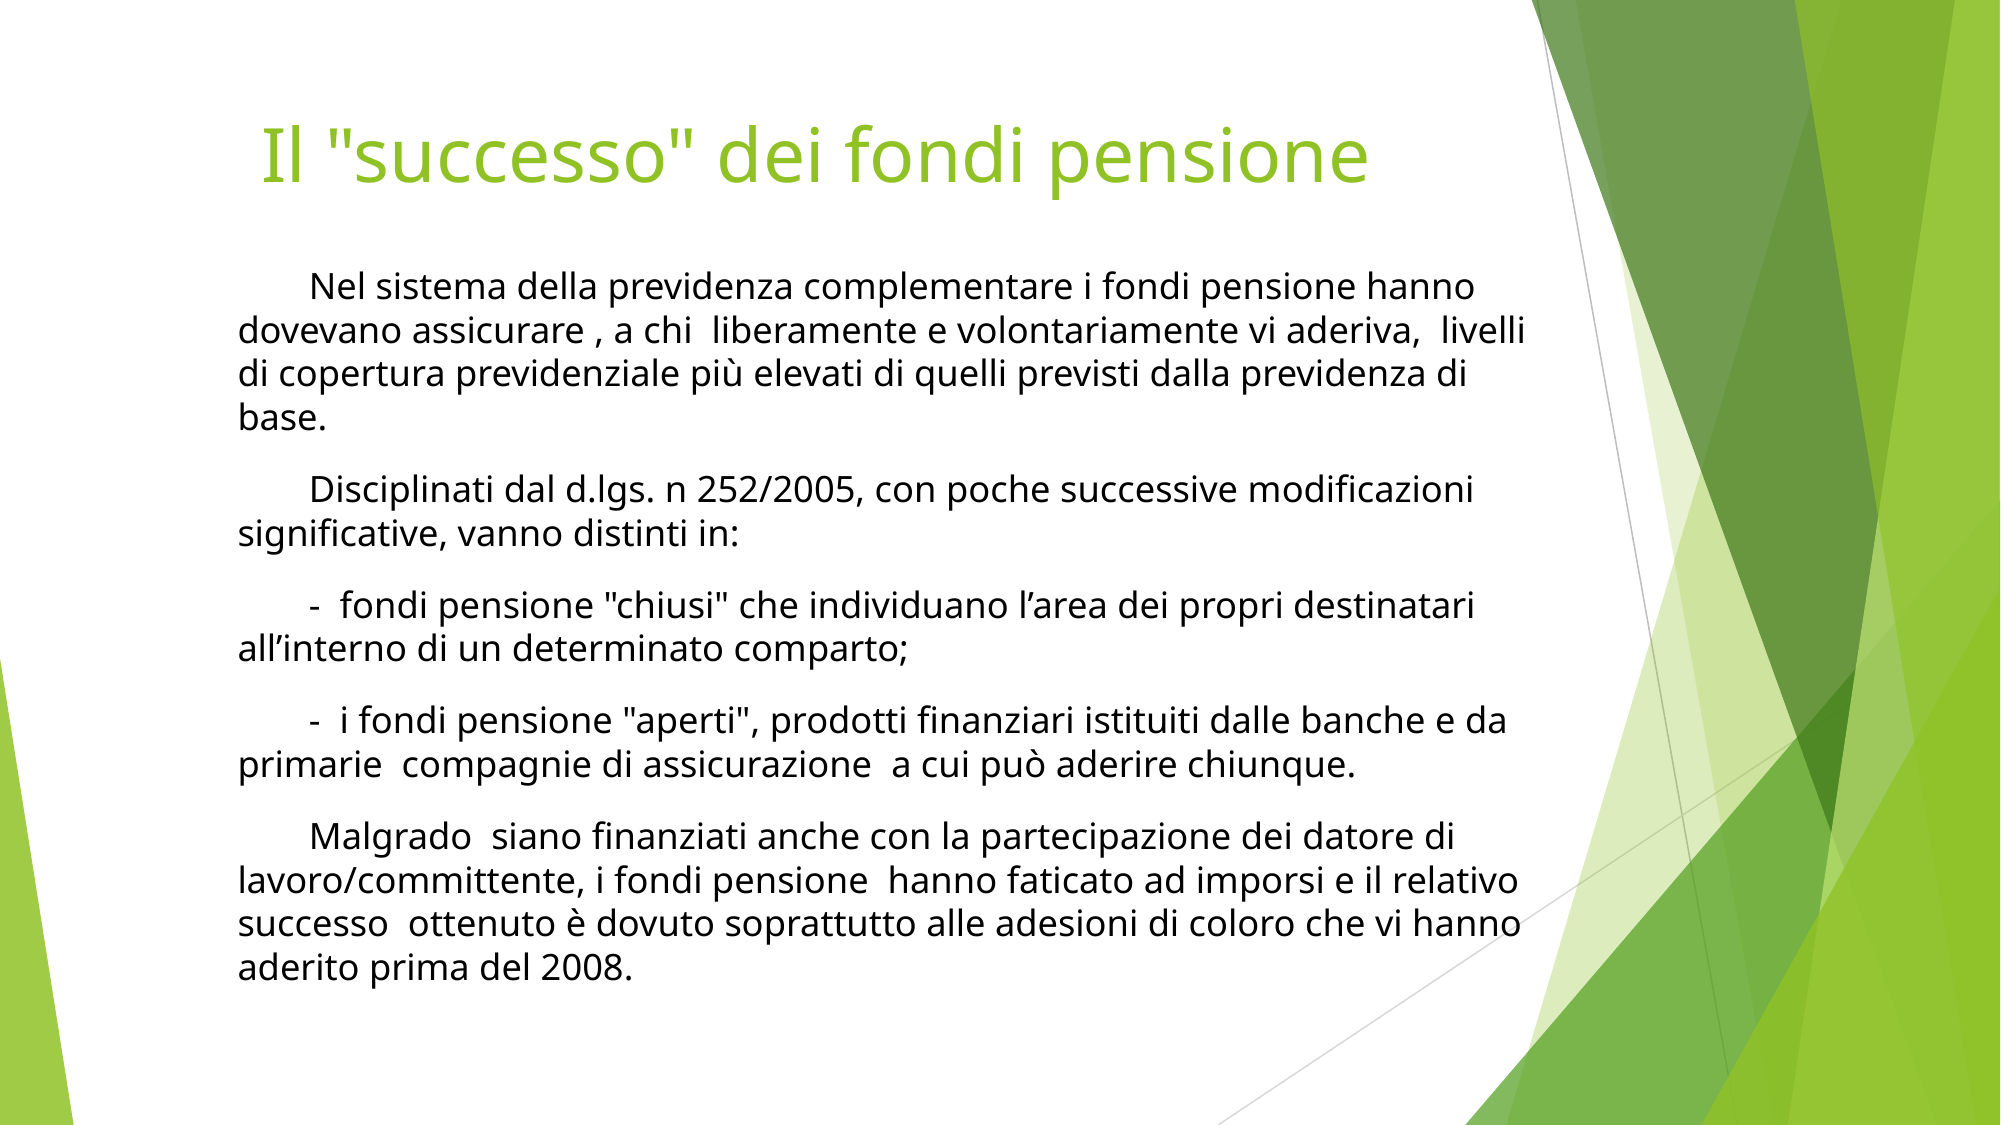

# Il "successo" dei fondi pensione
	Nel sistema della previdenza complementare i fondi pensione hanno dovevano assicurare , a chi liberamente e volontariamente vi aderiva, livelli di copertura previdenziale più elevati di quelli previsti dalla previdenza di base.
	Disciplinati dal d.lgs. n 252/2005, con poche successive modificazioni significative, vanno distinti in:
	- fondi pensione "chiusi" che individuano l’area dei propri destinatari all’interno di un determinato comparto;
	- i fondi pensione "aperti", prodotti finanziari istituiti dalle banche e da primarie compagnie di assicurazione a cui può aderire chiunque.
	Malgrado siano finanziati anche con la partecipazione dei datore di lavoro/committente, i fondi pensione hanno faticato ad imporsi e il relativo successo ottenuto è dovuto soprattutto alle adesioni di coloro che vi hanno aderito prima del 2008.